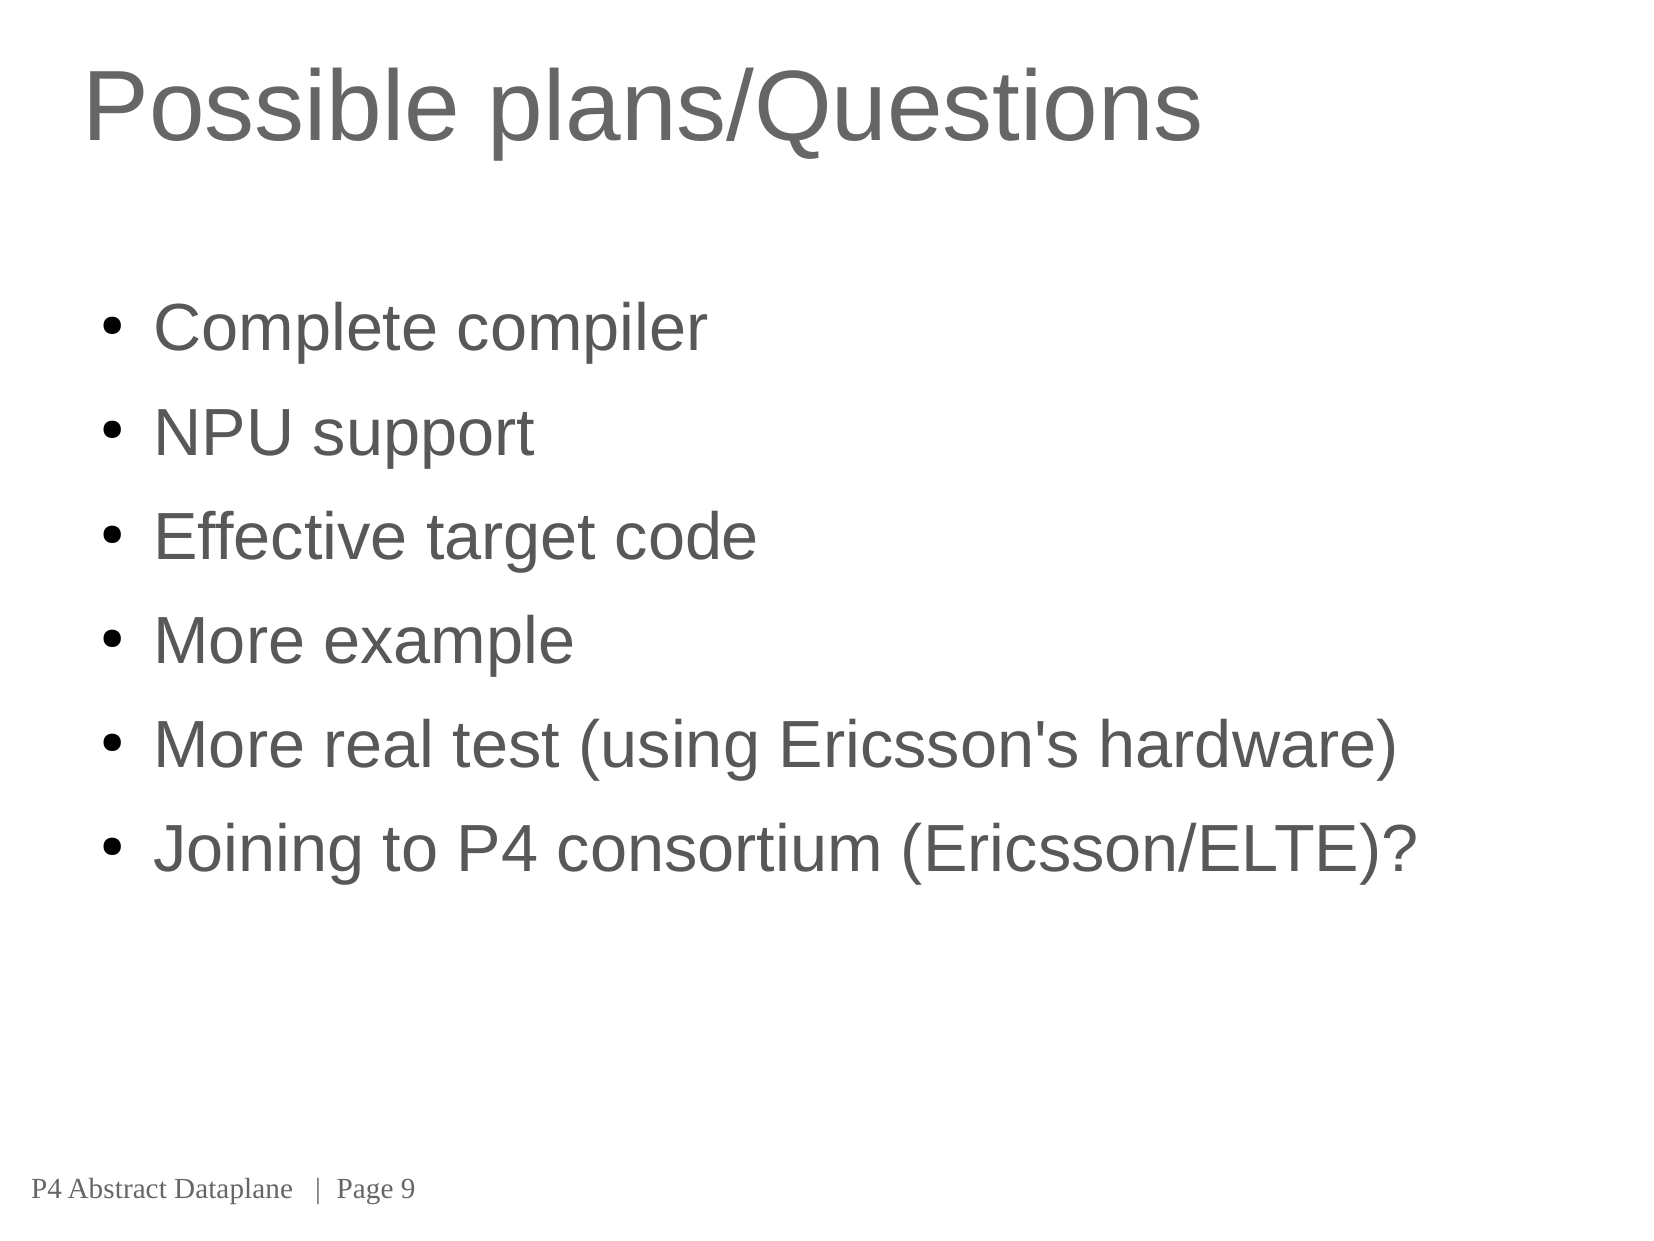

# Possible plans/Questions
Complete compiler
NPU support
Effective target code
More example
More real test (using Ericsson's hardware)
Joining to P4 consortium (Ericsson/ELTE)?
9
P4 Abstract Dataplane